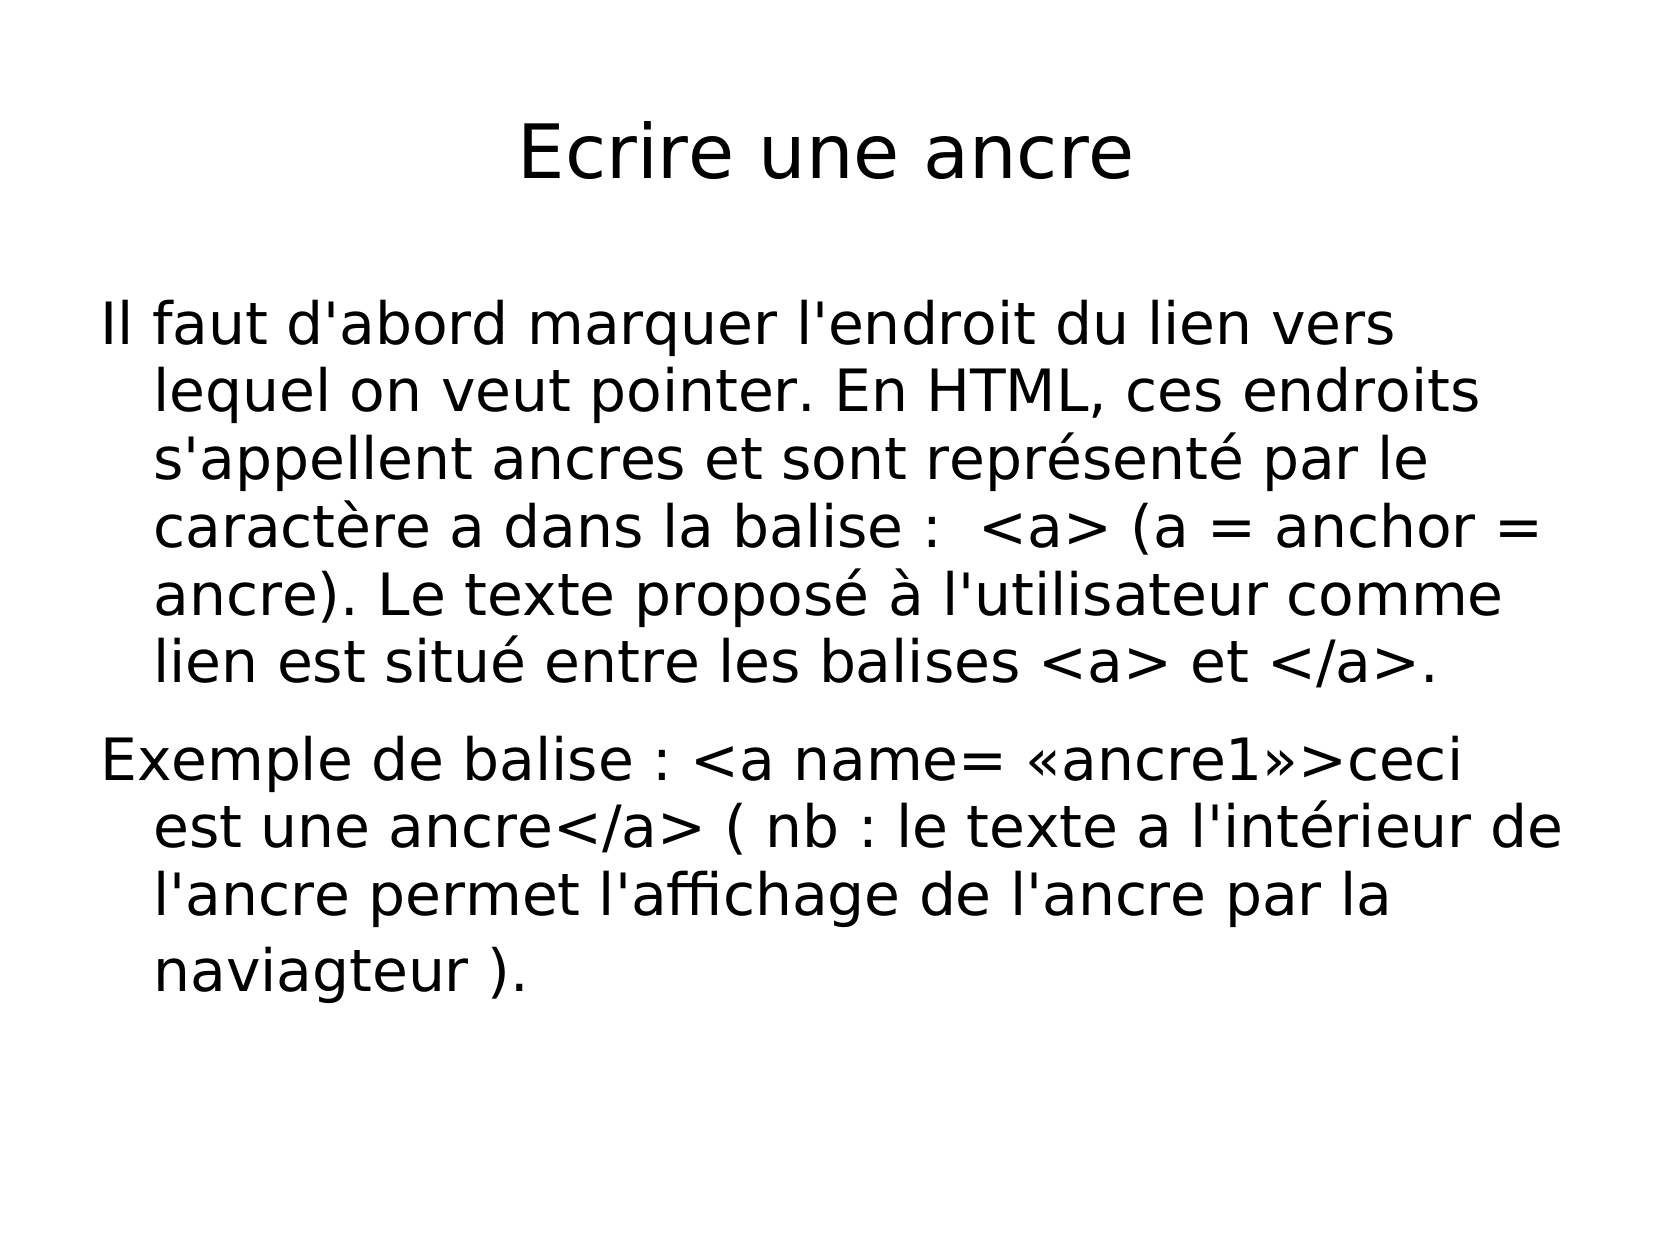

# Ecrire une ancre
Il faut d'abord marquer l'endroit du lien vers lequel on veut pointer. En HTML, ces endroits s'appellent ancres et sont représenté par le caractère a dans la balise : <a> (a = anchor = ancre). Le texte proposé à l'utilisateur comme lien est situé entre les balises <a> et </a>.
Exemple de balise : <a name= «ancre1»>ceci est une ancre</a> ( nb : le texte a l'intérieur de l'ancre permet l'affichage de l'ancre par la naviagteur ).